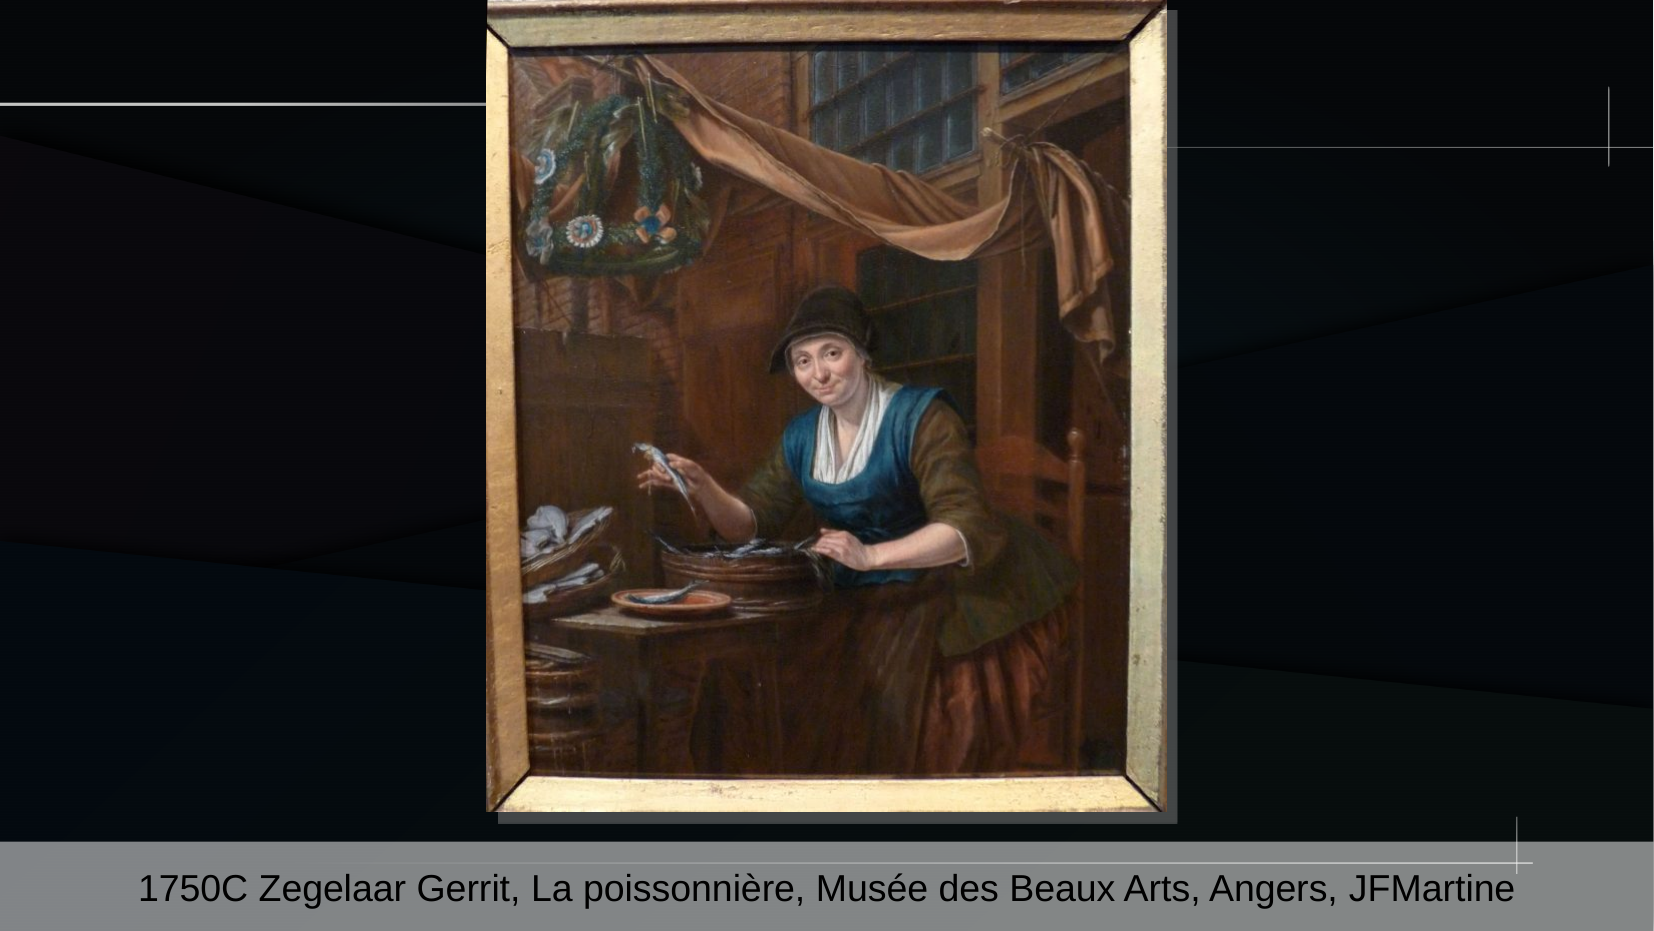

1750C Zegelaar Gerrit, La poissonnière, Musée des Beaux Arts, Angers, JFMartine